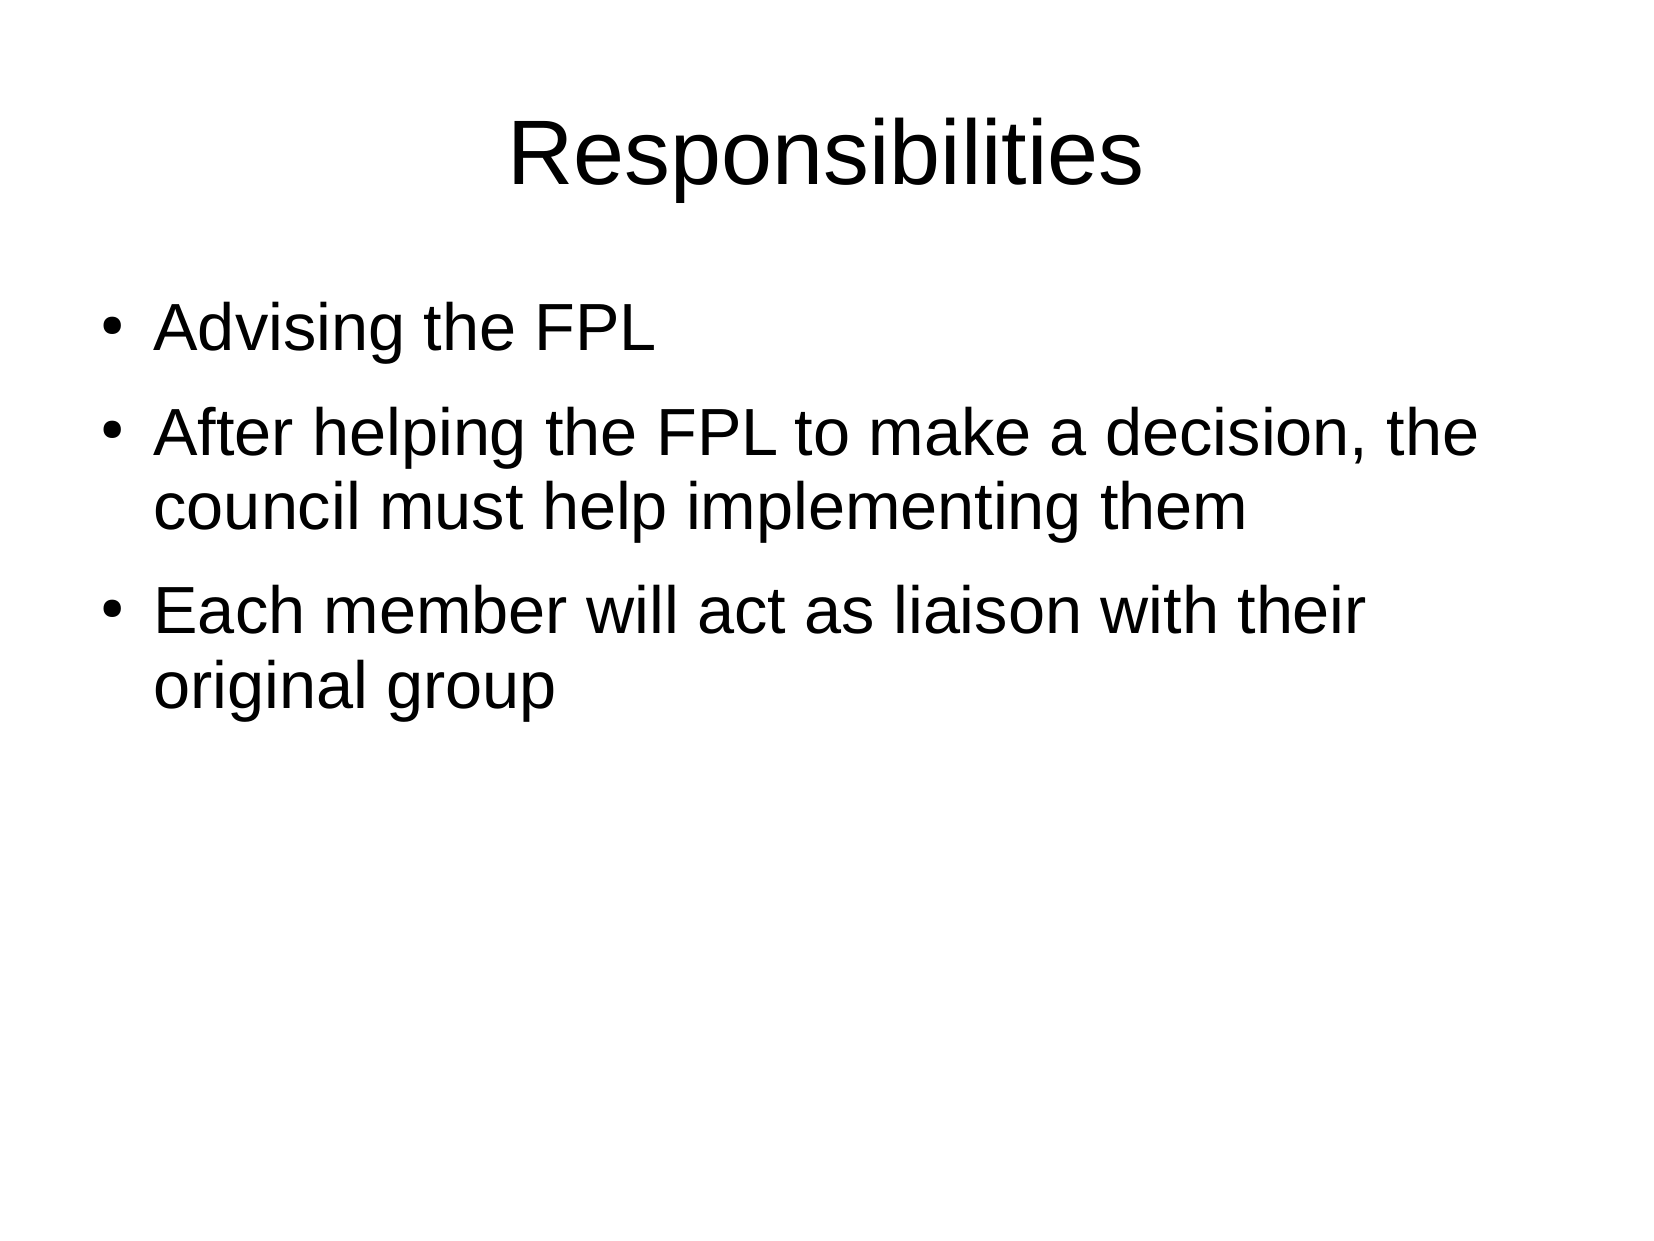

# Responsibilities
Advising the FPL
After helping the FPL to make a decision, the council must help implementing them
Each member will act as liaison with their original group